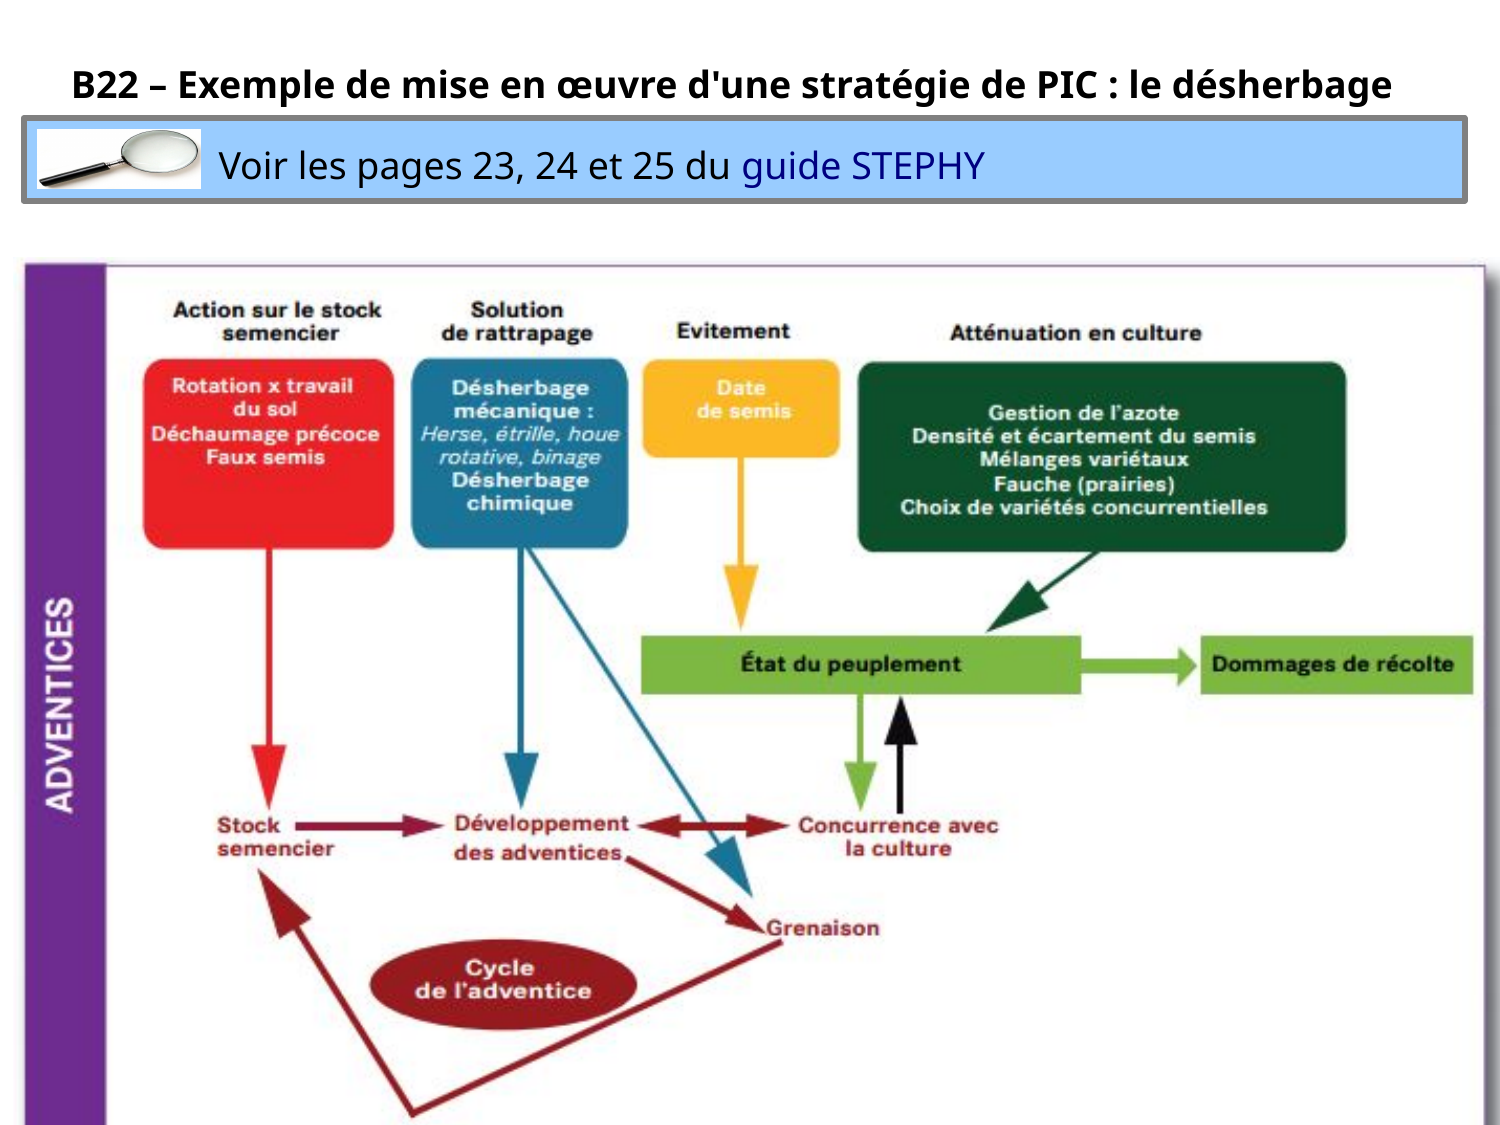

# B22 – Exemple de mise en œuvre d'une stratégie de PIC : le désherbage
 		Voir les pages 23, 24 et 25 du guide STEPHY